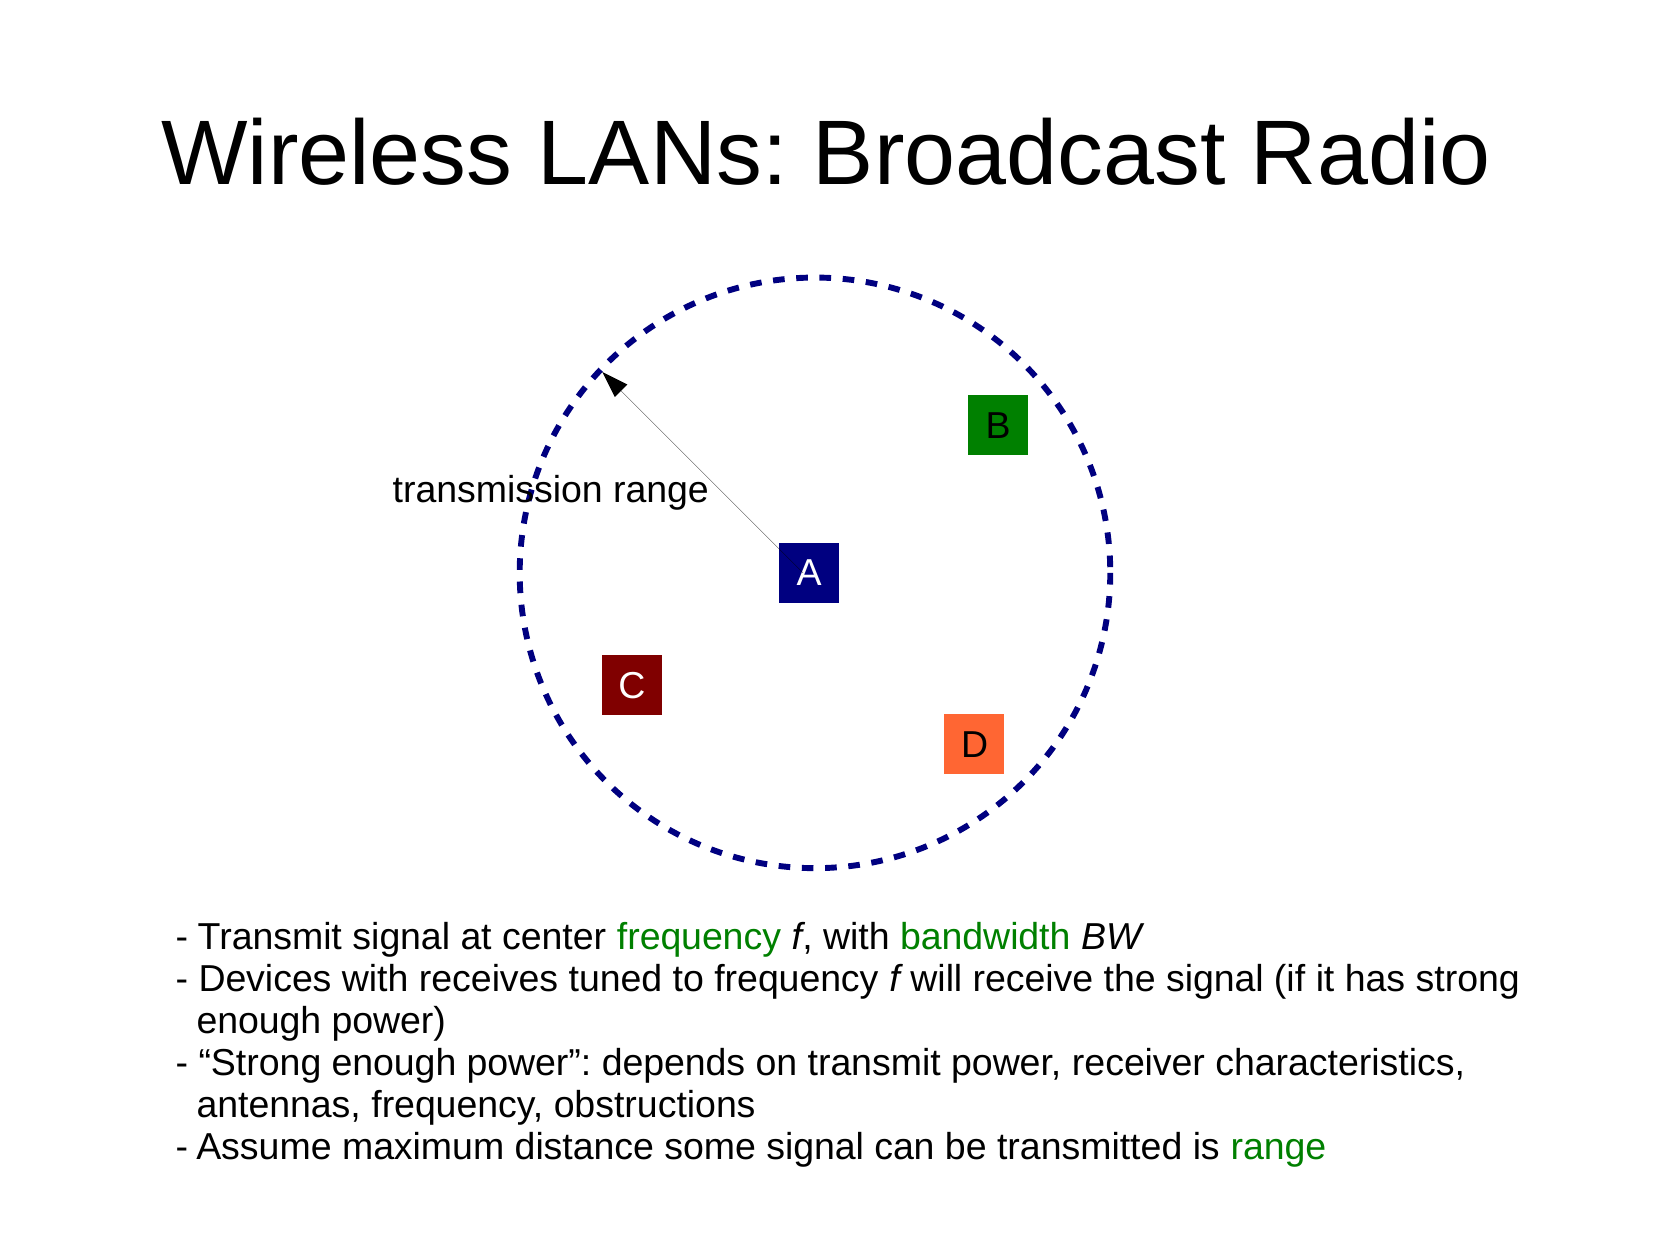

# Wireless LANs: Broadcast Radio
B
transmission range
A
C
D
- Transmit signal at center frequency f, with bandwidth BW
- Devices with receives tuned to frequency f will receive the signal (if it has strong
 enough power)
- “Strong enough power”: depends on transmit power, receiver characteristics,
 antennas, frequency, obstructions
- Assume maximum distance some signal can be transmitted is range